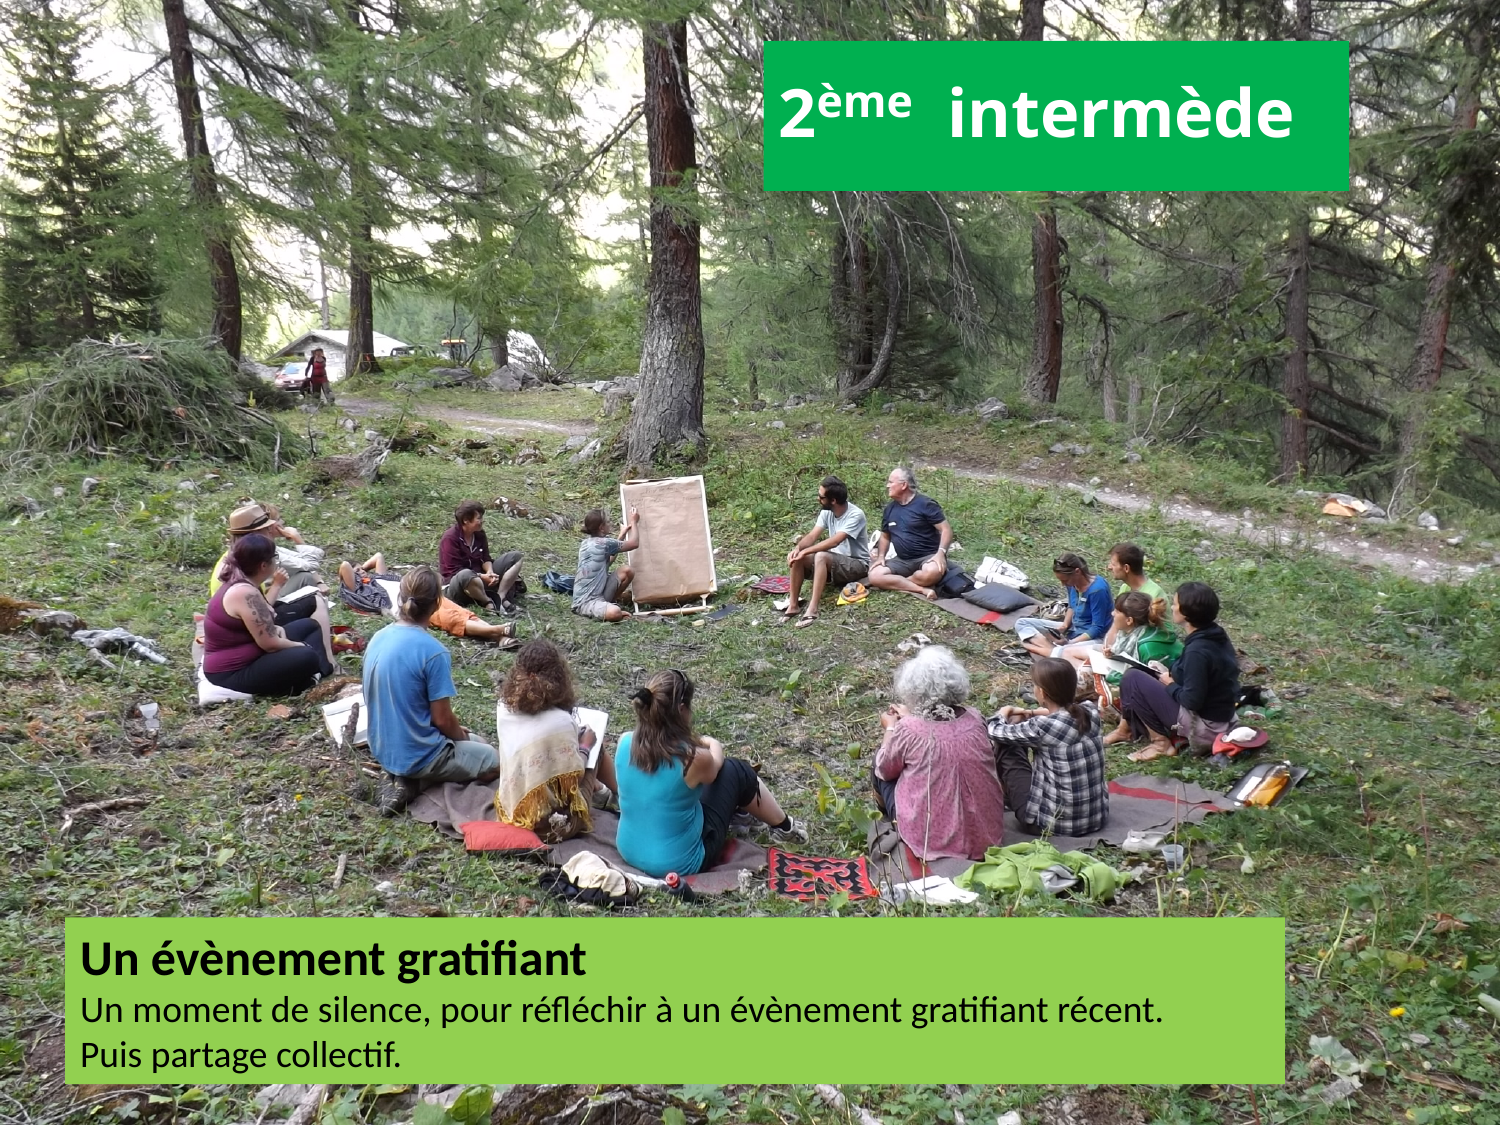

# 2ème intermède
Un évènement gratifiant
Un moment de silence, pour réfléchir à un évènement gratifiant récent.
Puis partage collectif.